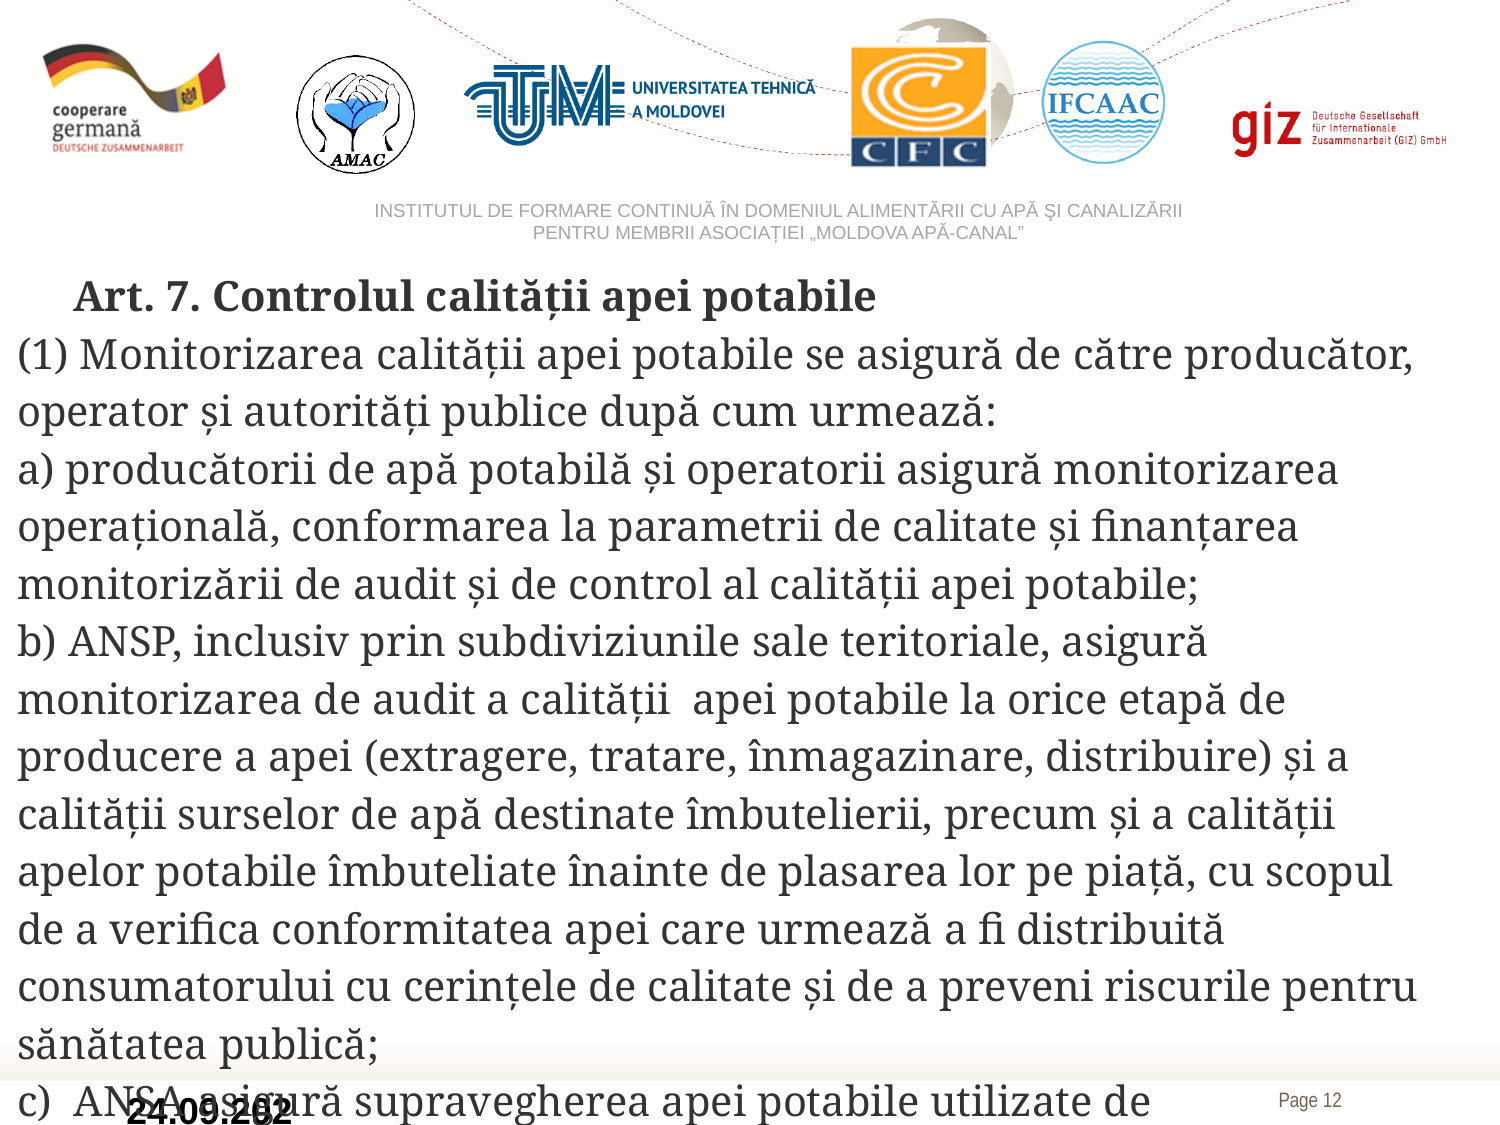

INSTITUTUL DE FORMARE CONTINUĂ ÎN DOMENIUL ALIMENTĂRII CU APĂ ŞI CANALIZĂRII
PENTRU MEMBRII ASOCIAȚIEI „MOLDOVA APĂ-CANAL”
# Art. 7. Controlul calității apei potabile (1) Monitorizarea calității apei potabile se asigură de către producător, operator și autorități publice după cum urmează: a) producătorii de apă potabilă și operatorii asigură monitorizarea operațională, conformarea la parametrii de calitate și finanțarea monitorizării de audit și de control al calității apei potabile; b) ANSP, inclusiv prin subdiviziunile sale teritoriale, asigură monitorizarea de audit a calității apei potabile la orice etapă de producere a apei (extragere, tratare, înmagazinare, distribuire) și a calității surselor de apă destinate îmbutelierii, precum și a calității apelor potabile îmbuteliate înainte de plasarea lor pe piață, cu scopul de a verifica conformitatea apei care urmează a fi distribuită consumatorului cu cerințele de calitate și de a preveni riscurile pentru sănătatea publică; c)  ANSA asigură supravegherea apei potabile utilizate de întreprinderile alimentare și supravegherea pe piață a apei potabile îmbuteliate.